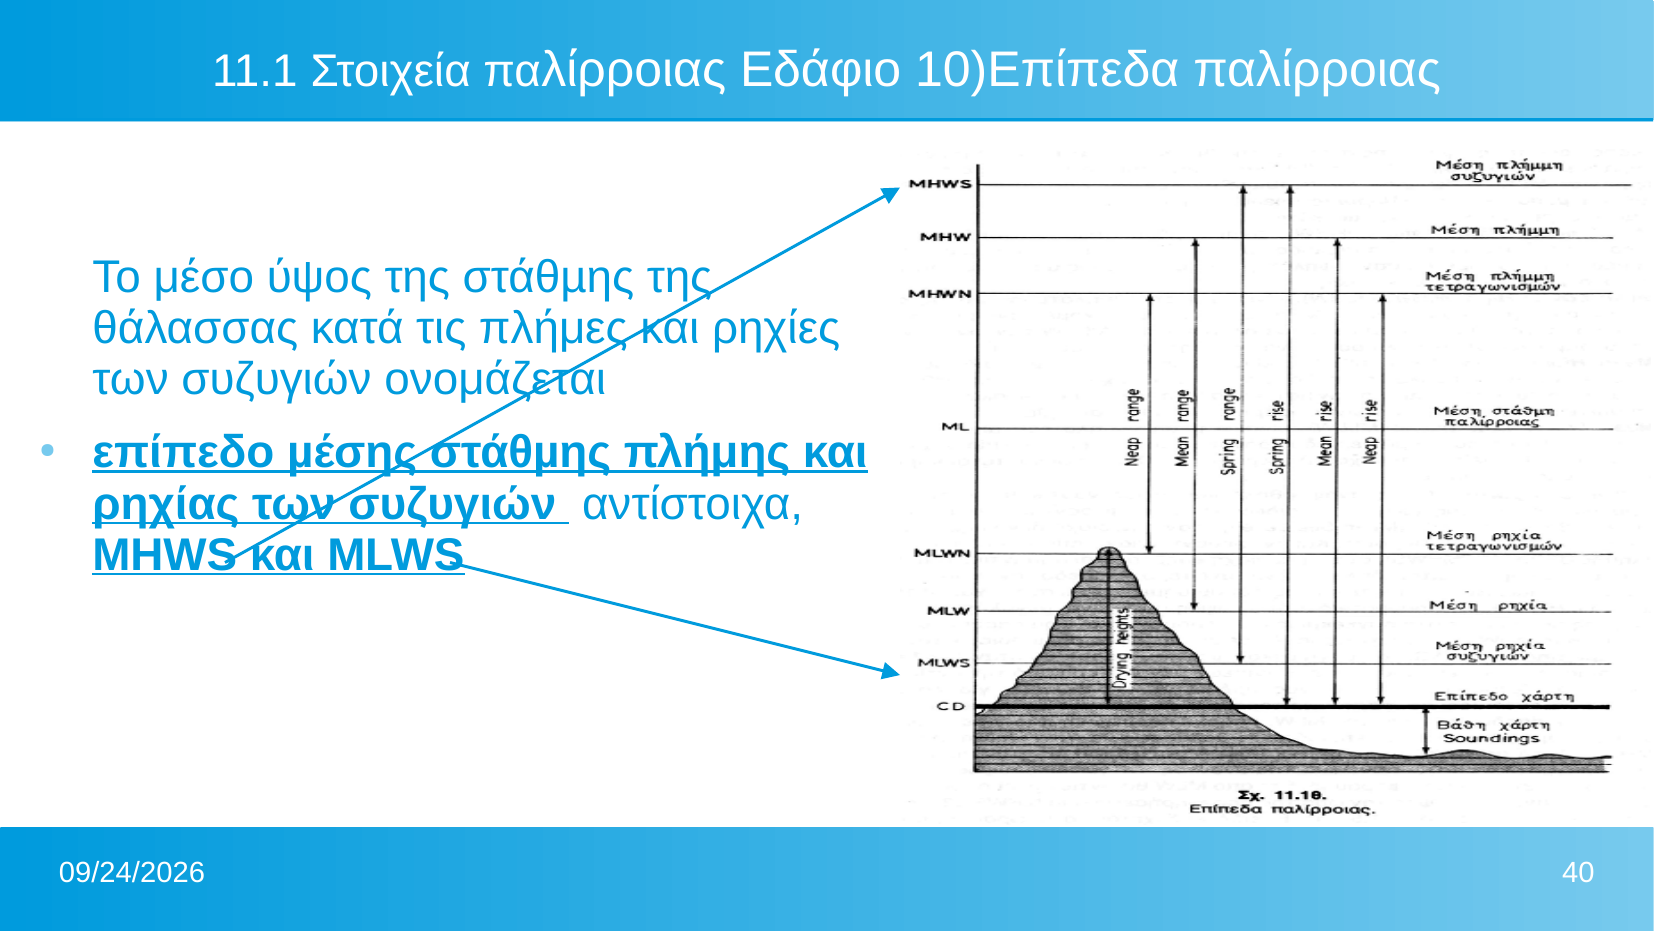

# 11.1 Στοιχεία παλίρροιας Εδάφιο 10)Επίπεδα παλίρροιας
Το μέσο ύψος της στάθµης της θάλασσας κατά τις πλήμες και ρηχίες των συζυγιών ονομάζεται
επίπεδο µέσης στάθµης πλήμης και ρηχίας των συζυγιών αντίστοιχα, MHWS και MLWS
40